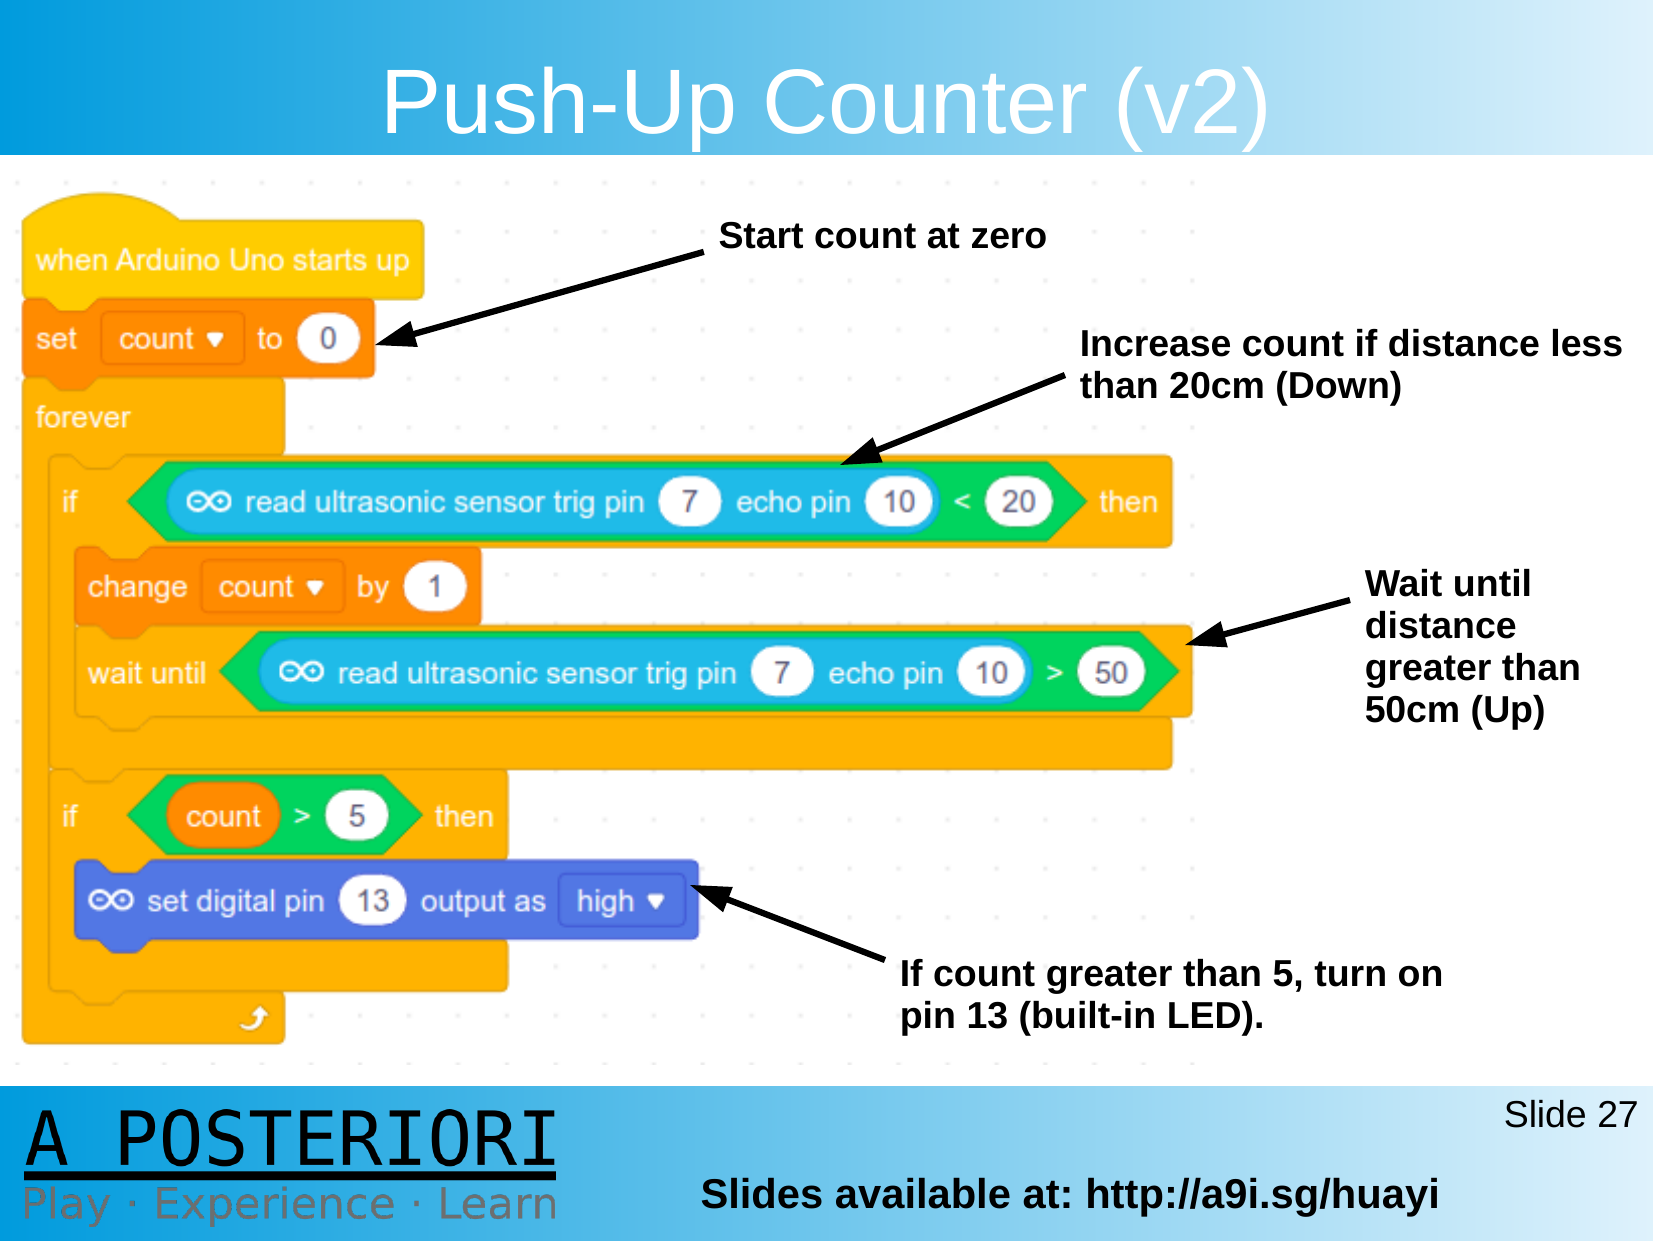

# Push-Up Counter (v2)
Start count at zero
Increase count if distance less than 20cm (Down)
Wait until distance greater than 50cm (Up)
If count greater than 5, turn on pin 13 (built-in LED).